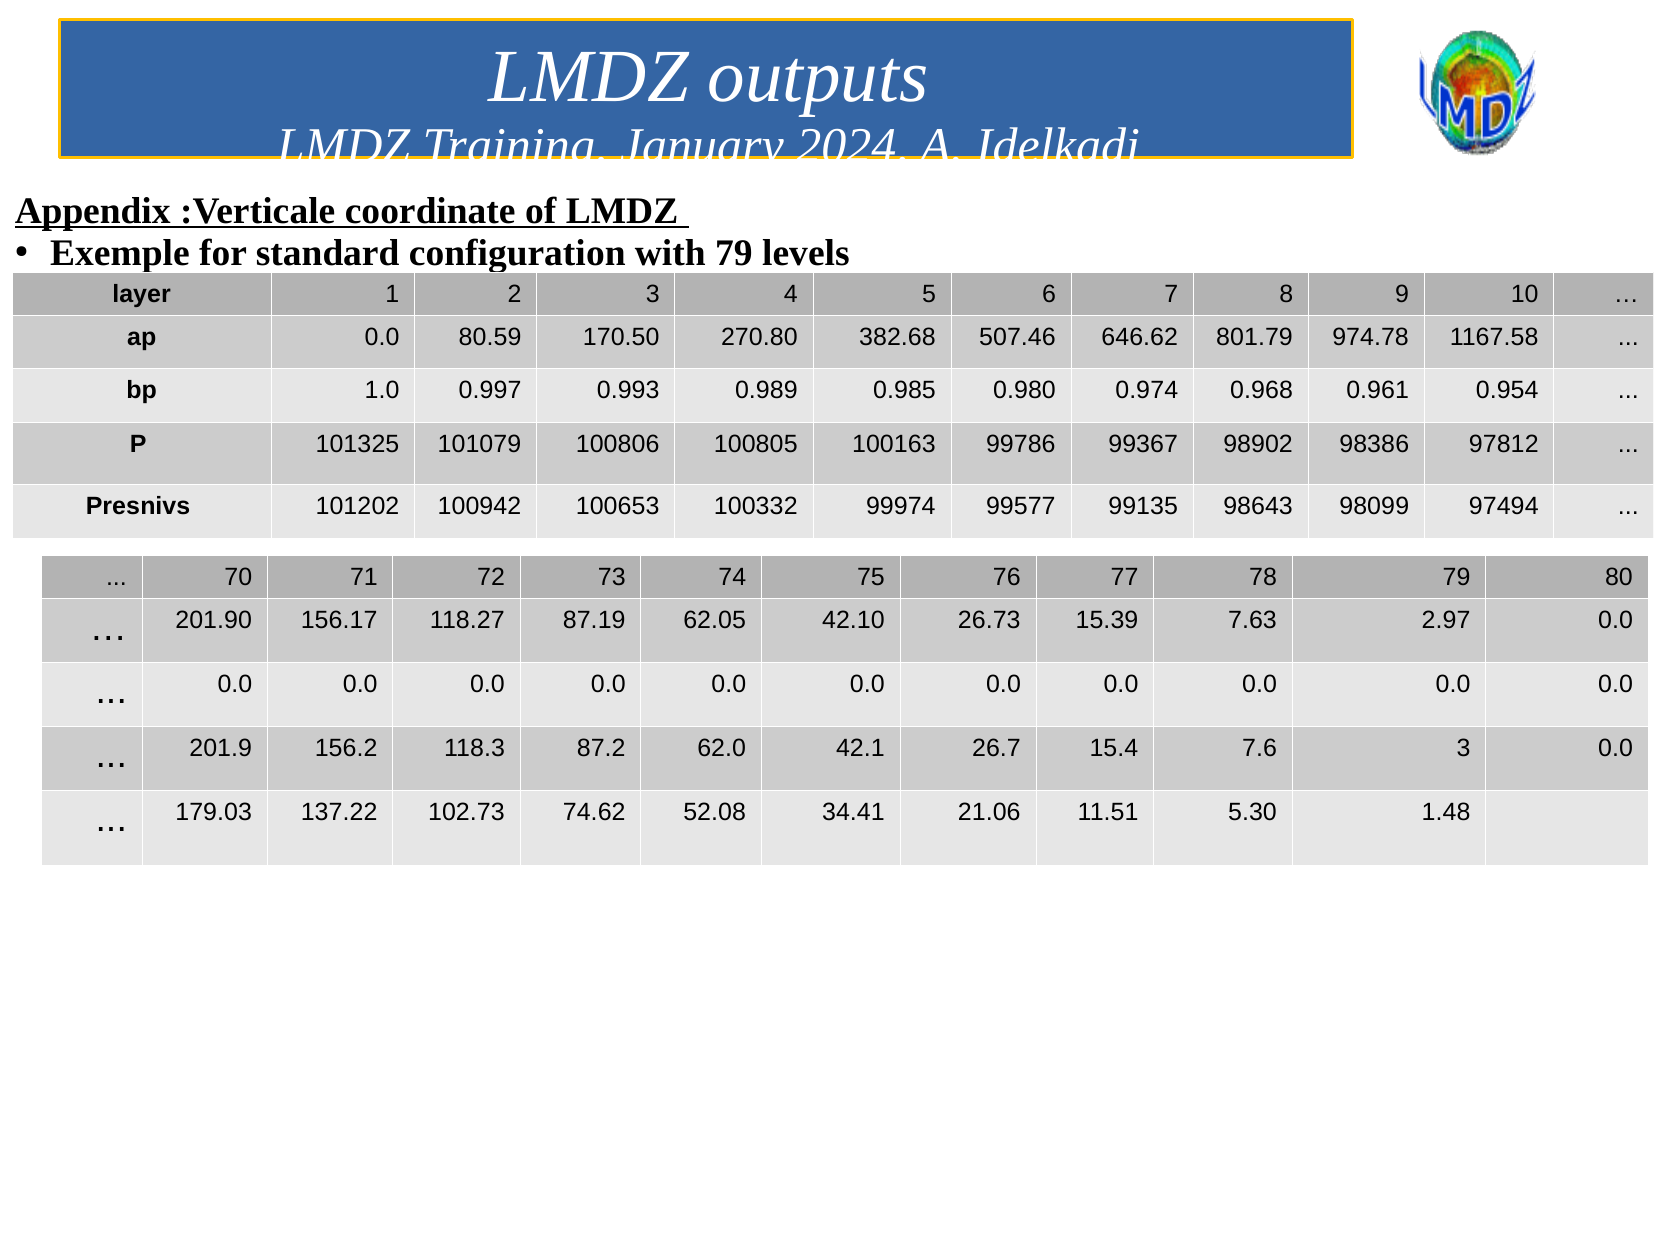

LMDZ outputs
LMDZ Training, January 2024, A. Idelkadi
Appendix :Verticale coordinate of LMDZ
Exemple for standard configuration with 79 levels
| layer | 1 | 2 | 3 | 4 | 5 | 6 | 7 | 8 | 9 | 10 | … |
| --- | --- | --- | --- | --- | --- | --- | --- | --- | --- | --- | --- |
| ap | 0.0 | 80.59 | 170.50 | 270.80 | 382.68 | 507.46 | 646.62 | 801.79 | 974.78 | 1167.58 | ... |
| bp | 1.0 | 0.997 | 0.993 | 0.989 | 0.985 | 0.980 | 0.974 | 0.968 | 0.961 | 0.954 | ... |
| P | 101325 | 101079 | 100806 | 100805 | 100163 | 99786 | 99367 | 98902 | 98386 | 97812 | ... |
| Presnivs | 101202 | 100942 | 100653 | 100332 | 99974 | 99577 | 99135 | 98643 | 98099 | 97494 | ... |
| ... | 70 | 71 | 72 | 73 | 74 | 75 | 76 | 77 | 78 | 79 | 80 |
| --- | --- | --- | --- | --- | --- | --- | --- | --- | --- | --- | --- |
| … | 201.90 | 156.17 | 118.27 | 87.19 | 62.05 | 42.10 | 26.73 | 15.39 | 7.63 | 2.97 | 0.0 |
| ... | 0.0 | 0.0 | 0.0 | 0.0 | 0.0 | 0.0 | 0.0 | 0.0 | 0.0 | 0.0 | 0.0 |
| ... | 201.9 | 156.2 | 118.3 | 87.2 | 62.0 | 42.1 | 26.7 | 15.4 | 7.6 | 3 | 0.0 |
| ... | 179.03 | 137.22 | 102.73 | 74.62 | 52.08 | 34.41 | 21.06 | 11.51 | 5.30 | 1.48 | |